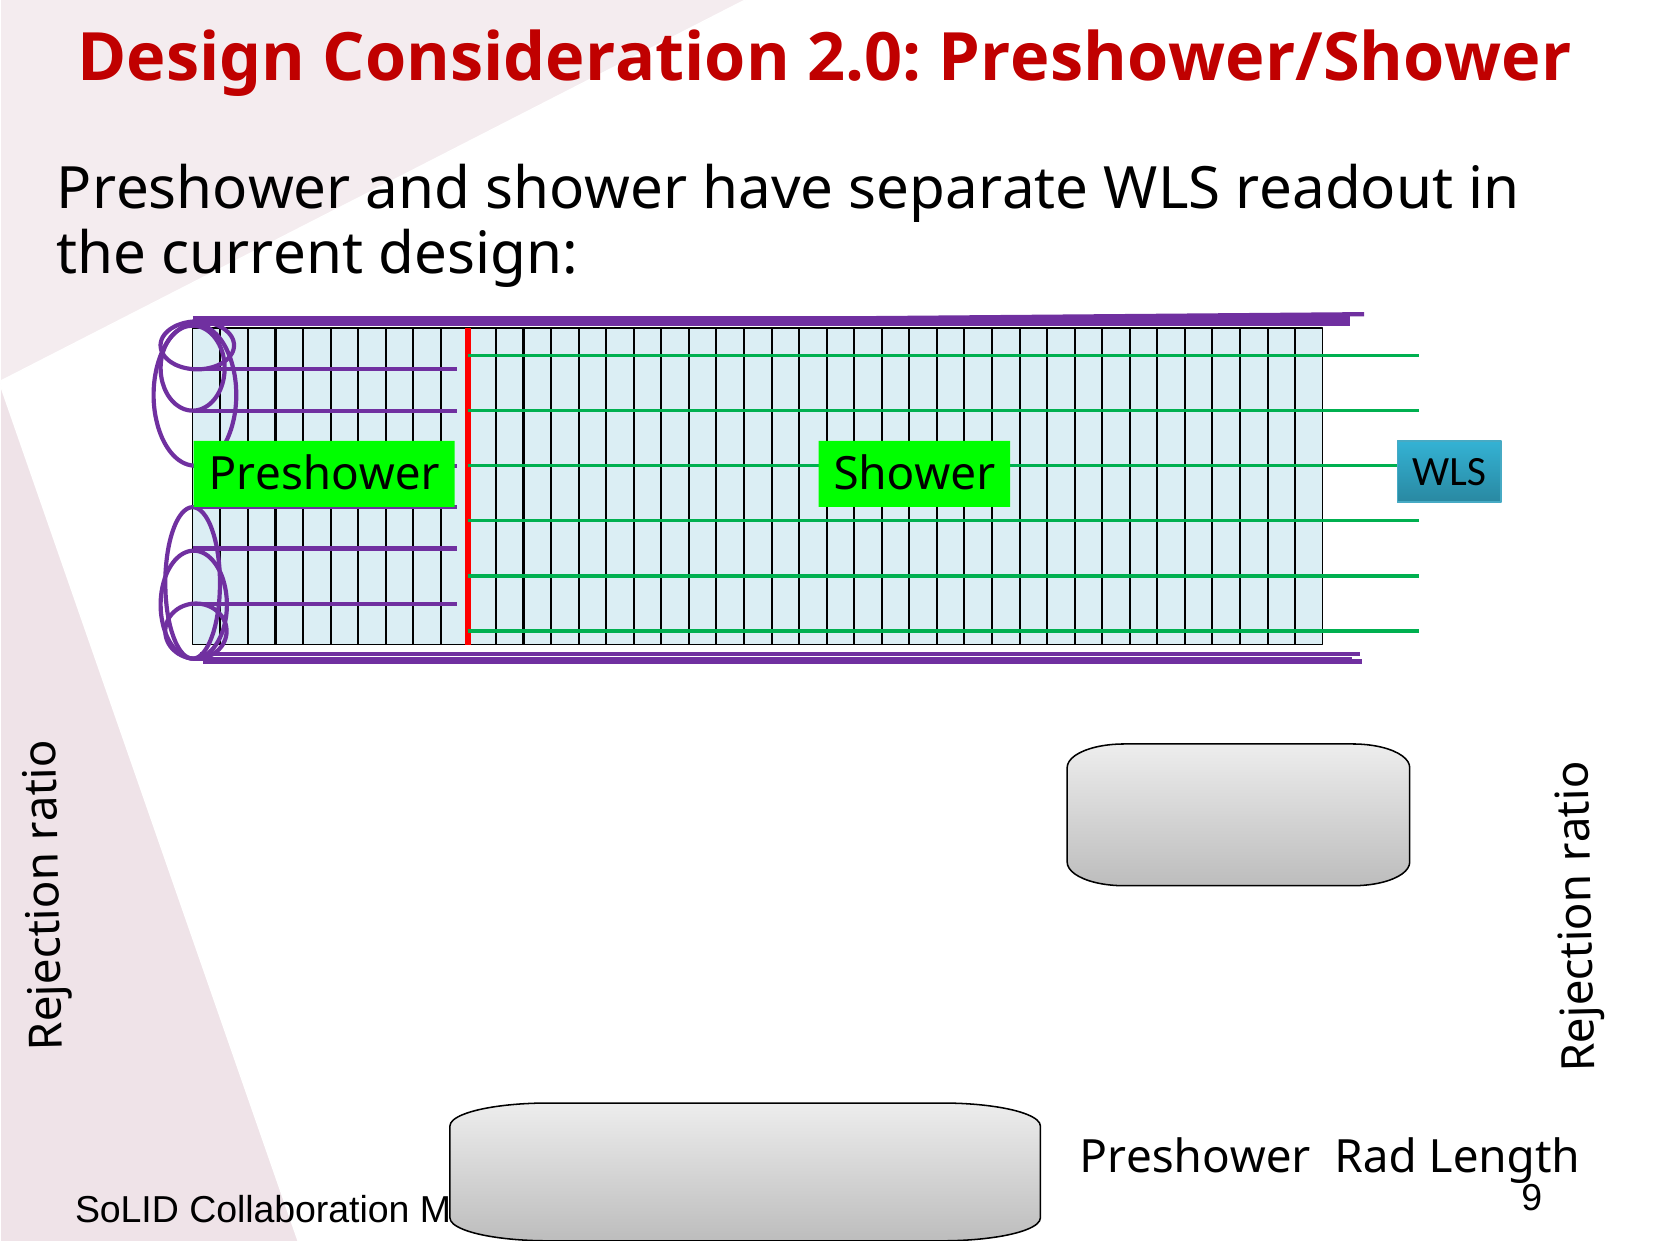

# Design Consideration 2.0: Preshower/Shower
Preshower and shower have separate WLS readout in the current design:
Preshower
Shower
WLS
Rejection ratio
Rejection ratio
Preshower Rad Length
9